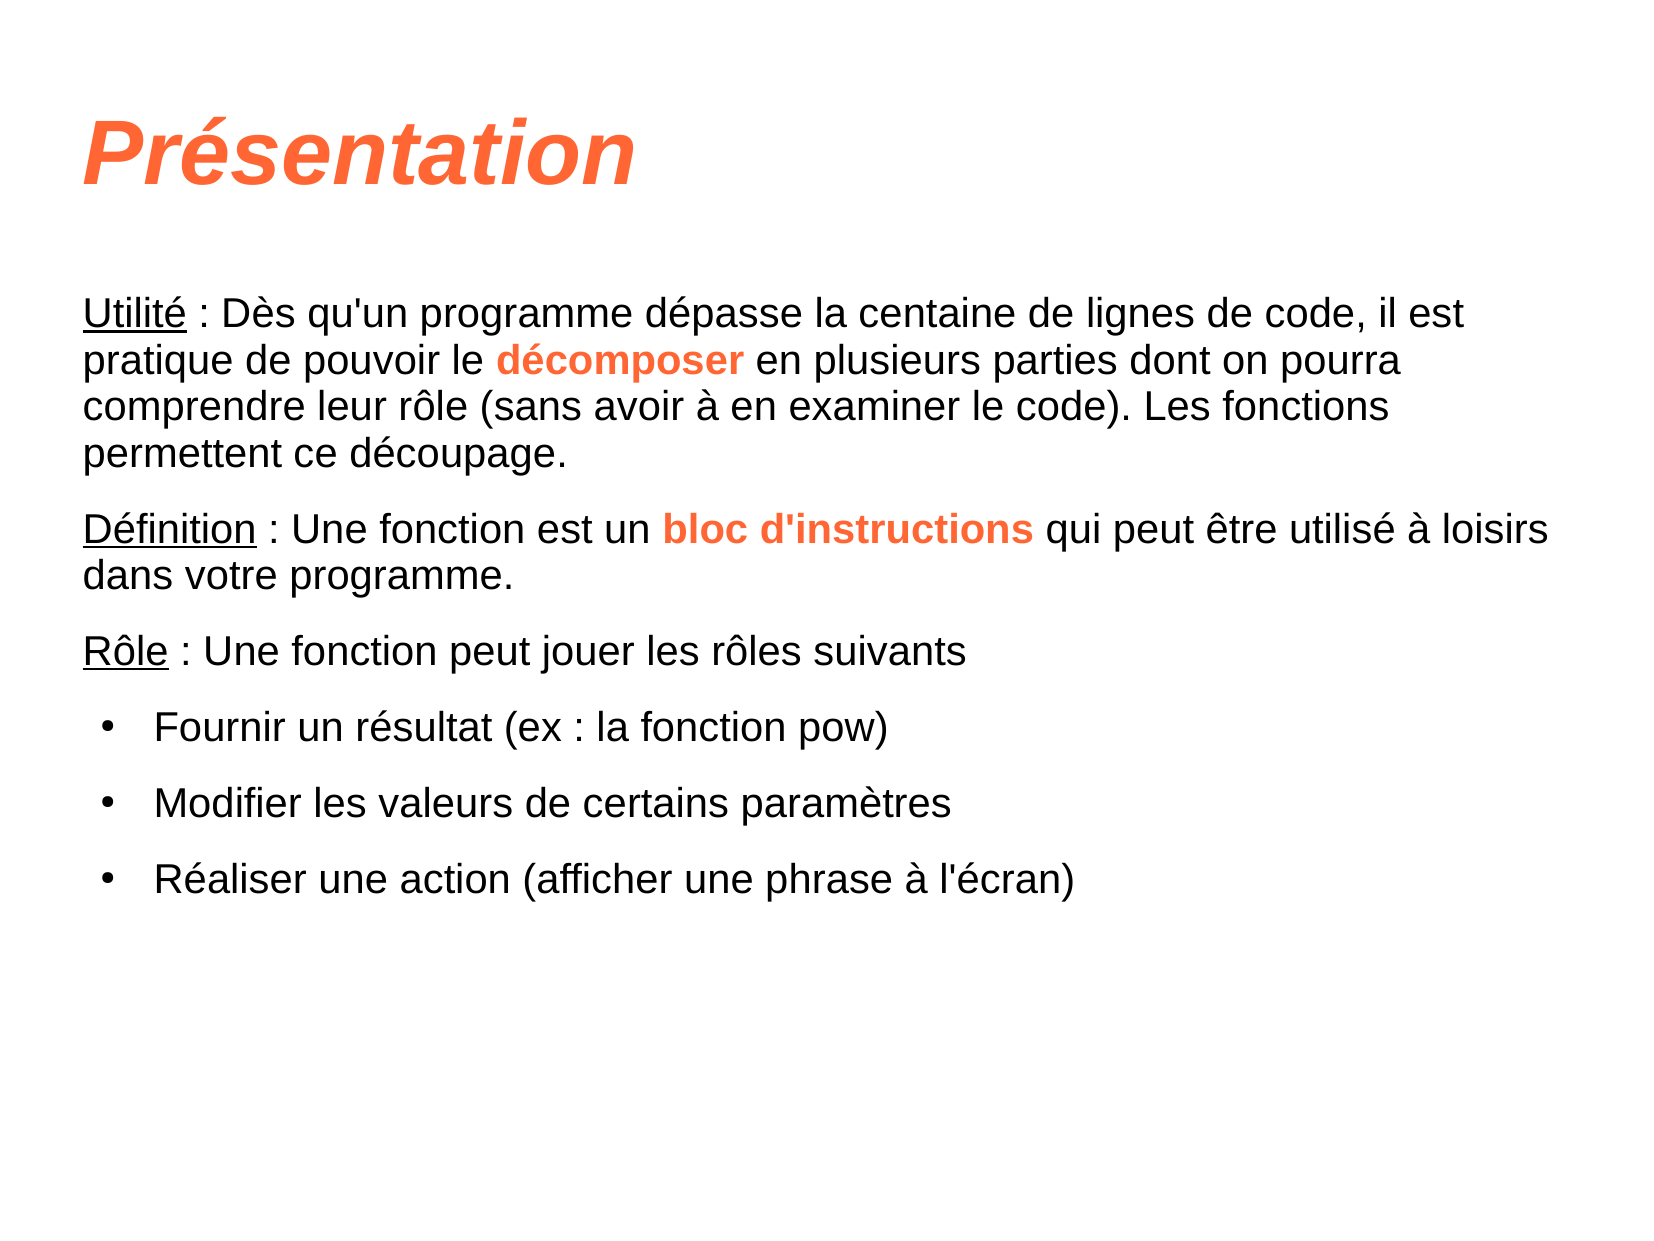

# Présentation
Utilité : Dès qu'un programme dépasse la centaine de lignes de code, il est pratique de pouvoir le décomposer en plusieurs parties dont on pourra comprendre leur rôle (sans avoir à en examiner le code). Les fonctions permettent ce découpage.
Définition : Une fonction est un bloc d'instructions qui peut être utilisé à loisirs dans votre programme.
Rôle : Une fonction peut jouer les rôles suivants
Fournir un résultat (ex : la fonction pow)
Modifier les valeurs de certains paramètres
Réaliser une action (afficher une phrase à l'écran)